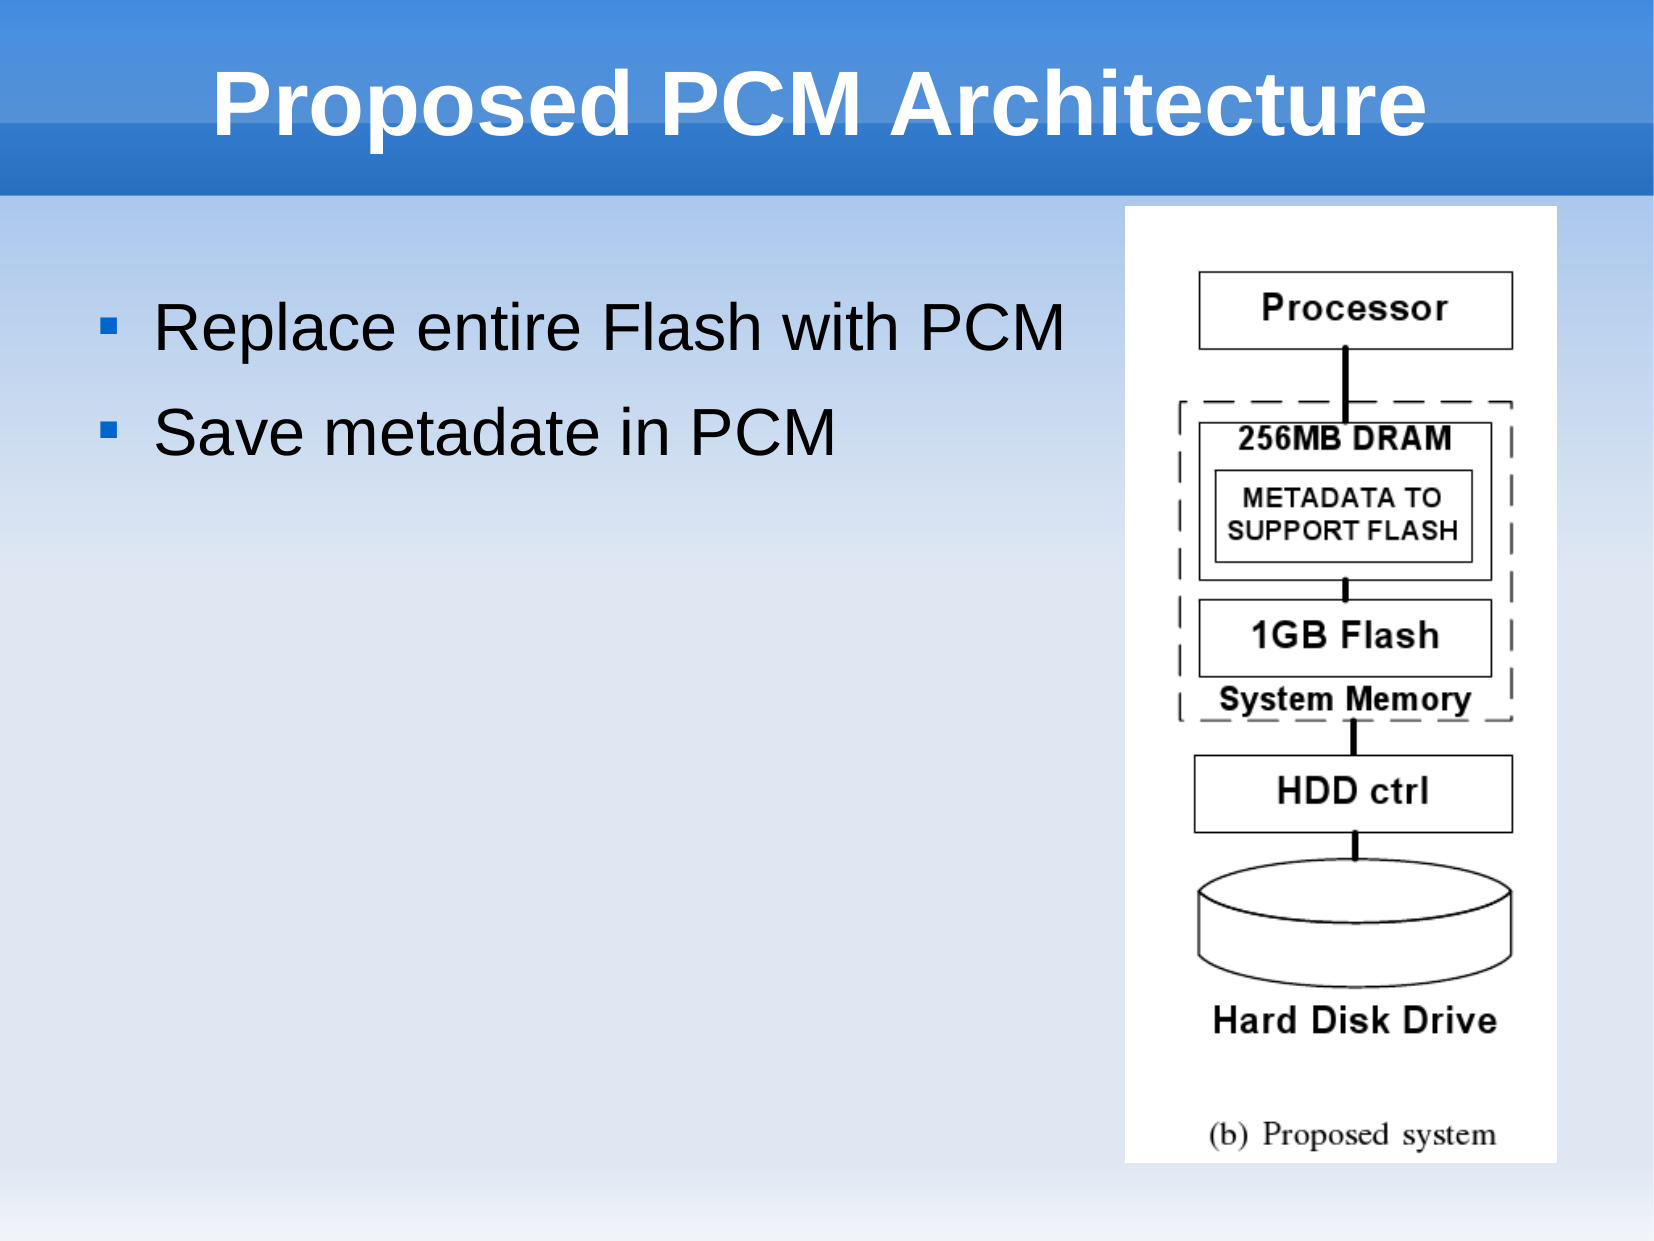

# Proposed PCM Architecture
Replace entire Flash with PCM
Save metadate in PCM